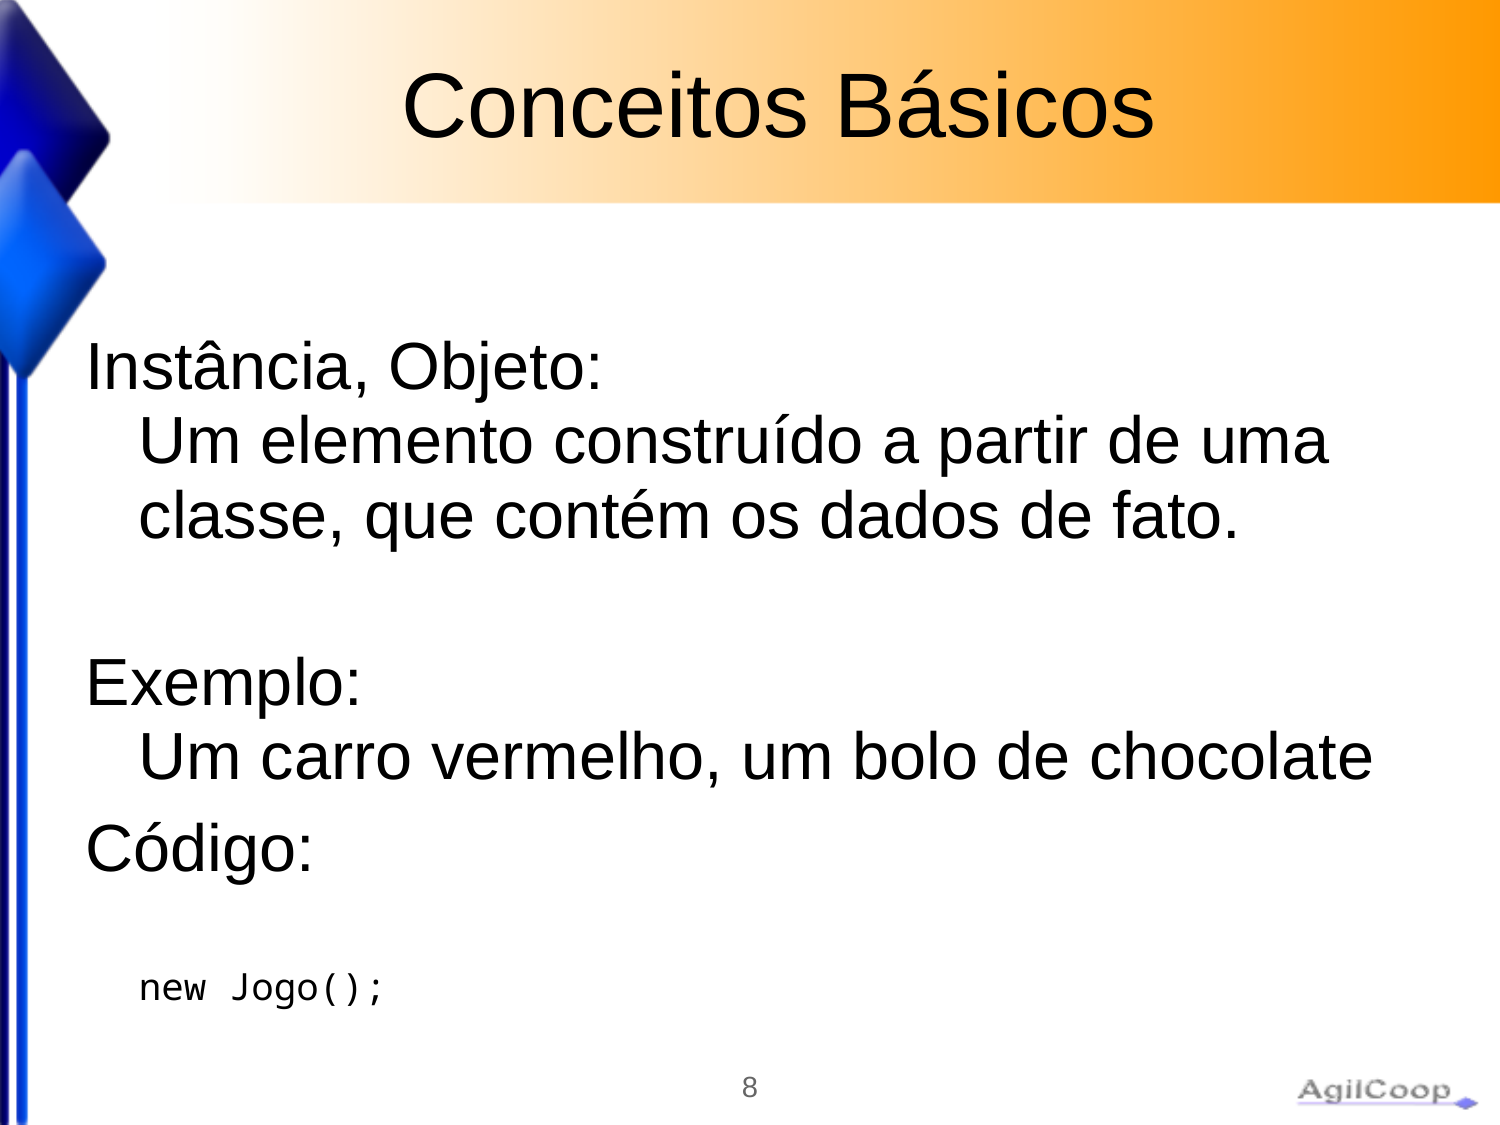

# Conceitos Básicos
Instância, Objeto:
Um elemento construído a partir de uma classe, que contém os dados de fato.
Exemplo:
Um carro vermelho, um bolo de chocolate
Código:
new Jogo();
8